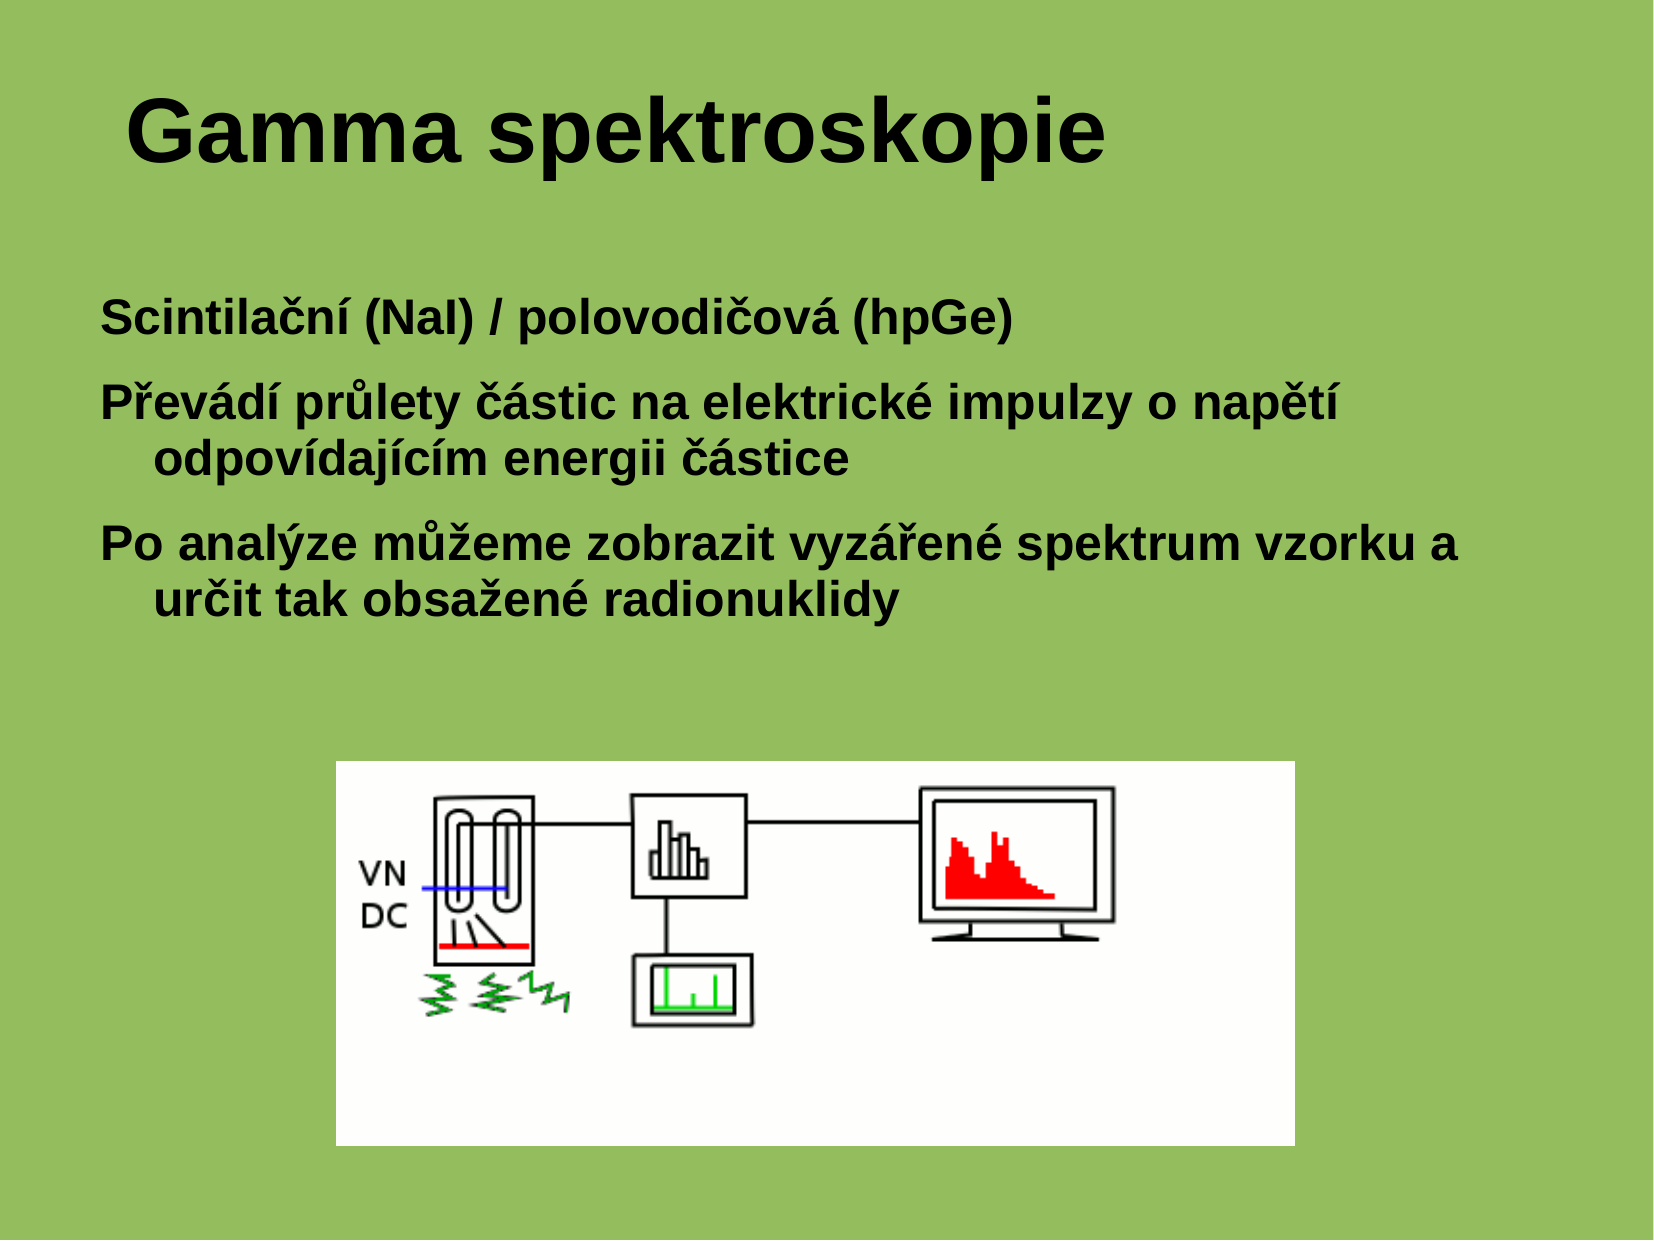

# Gamma spektroskopie
Scintilační (NaI) / polovodičová (hpGe)
Převádí průlety částic na elektrické impulzy o napětí odpovídajícím energii částice
Po analýze můžeme zobrazit vyzářené spektrum vzorku a určit tak obsažené radionuklidy